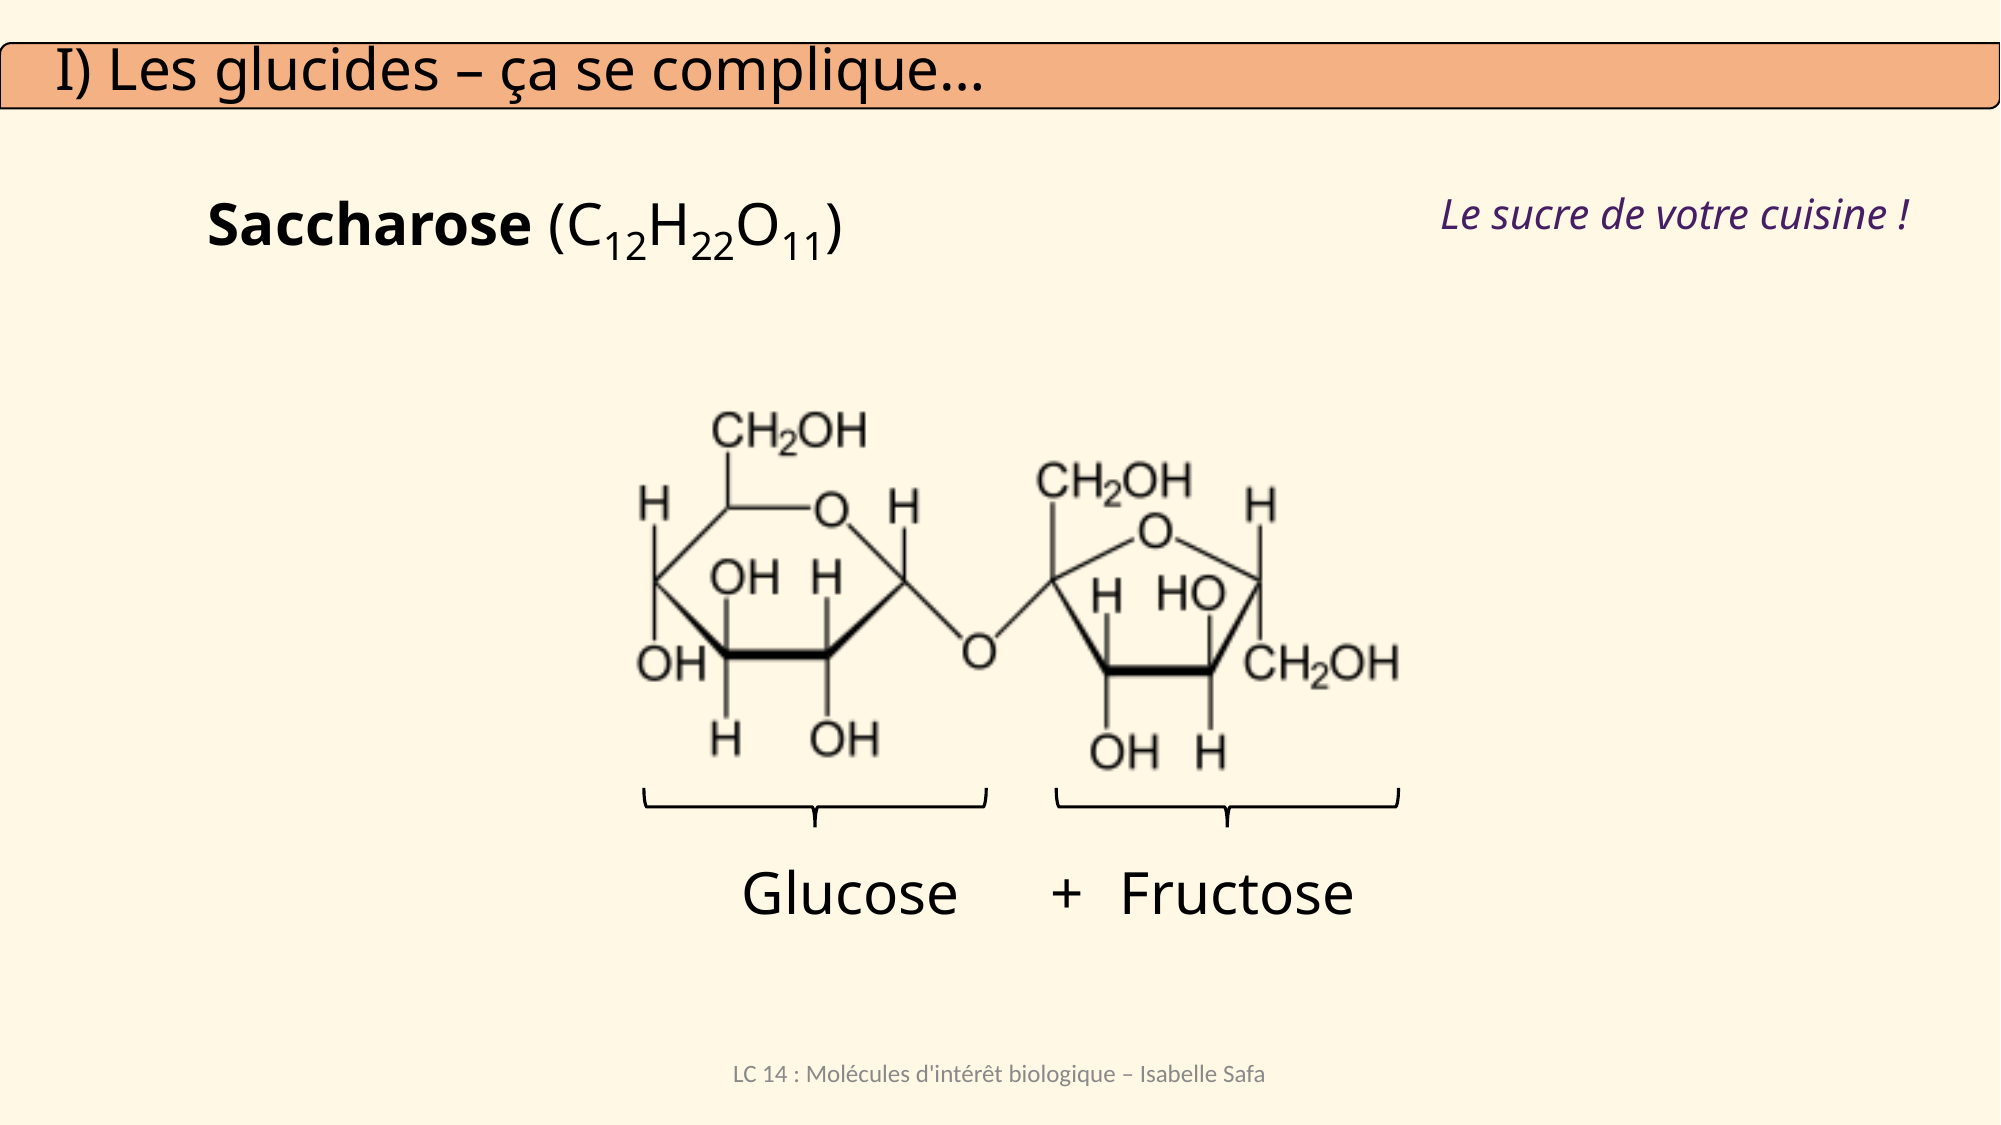

I) Les glucides – ça se complique…
Saccharose (C12H22O11)
Le sucre de votre cuisine !
Glucose +
Fructose
LC 14 : Molécules d'intérêt biologique – Isabelle Safa